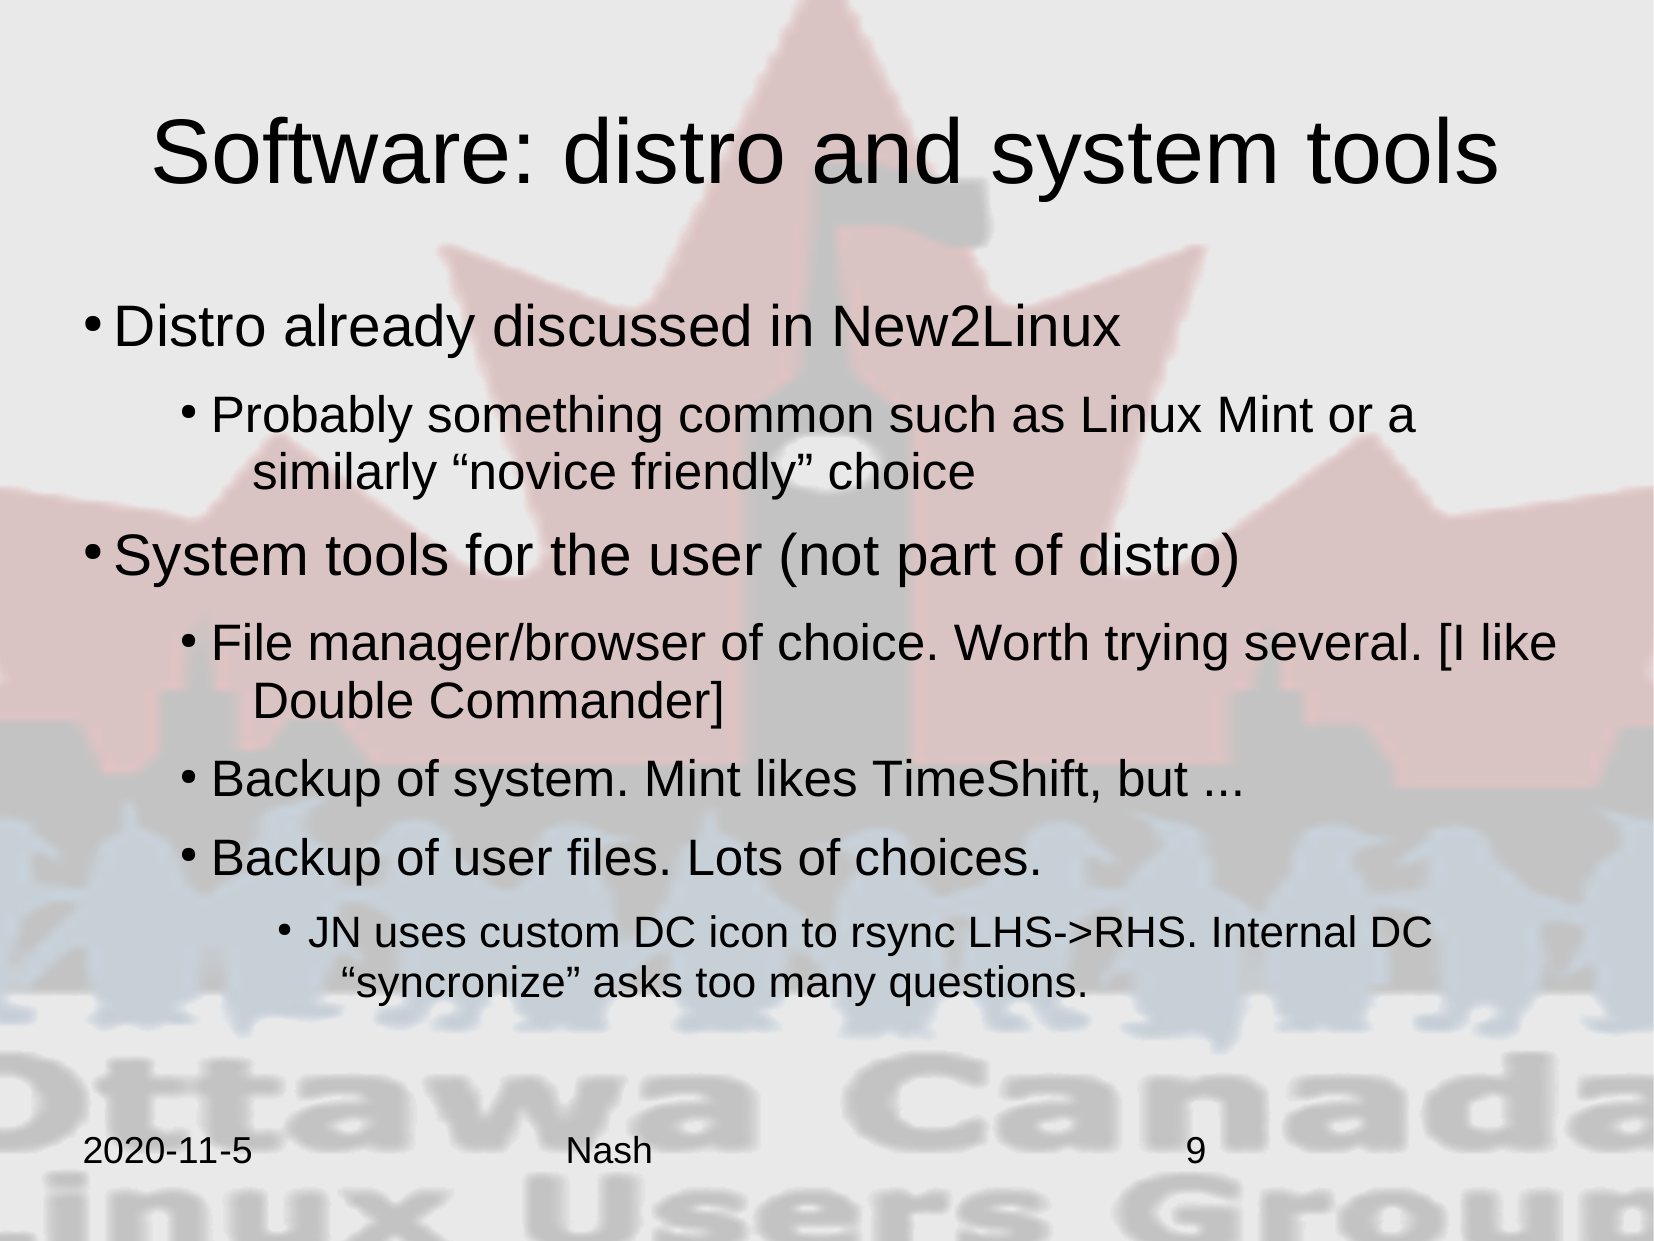

# Software: distro and system tools
Distro already discussed in New2Linux
Probably something common such as Linux Mint or a similarly “novice friendly” choice
System tools for the user (not part of distro)
File manager/browser of choice. Worth trying several. [I like Double Commander]
Backup of system. Mint likes TimeShift, but ...
Backup of user files. Lots of choices.
JN uses custom DC icon to rsync LHS->RHS. Internal DC “syncronize” asks too many questions.
9